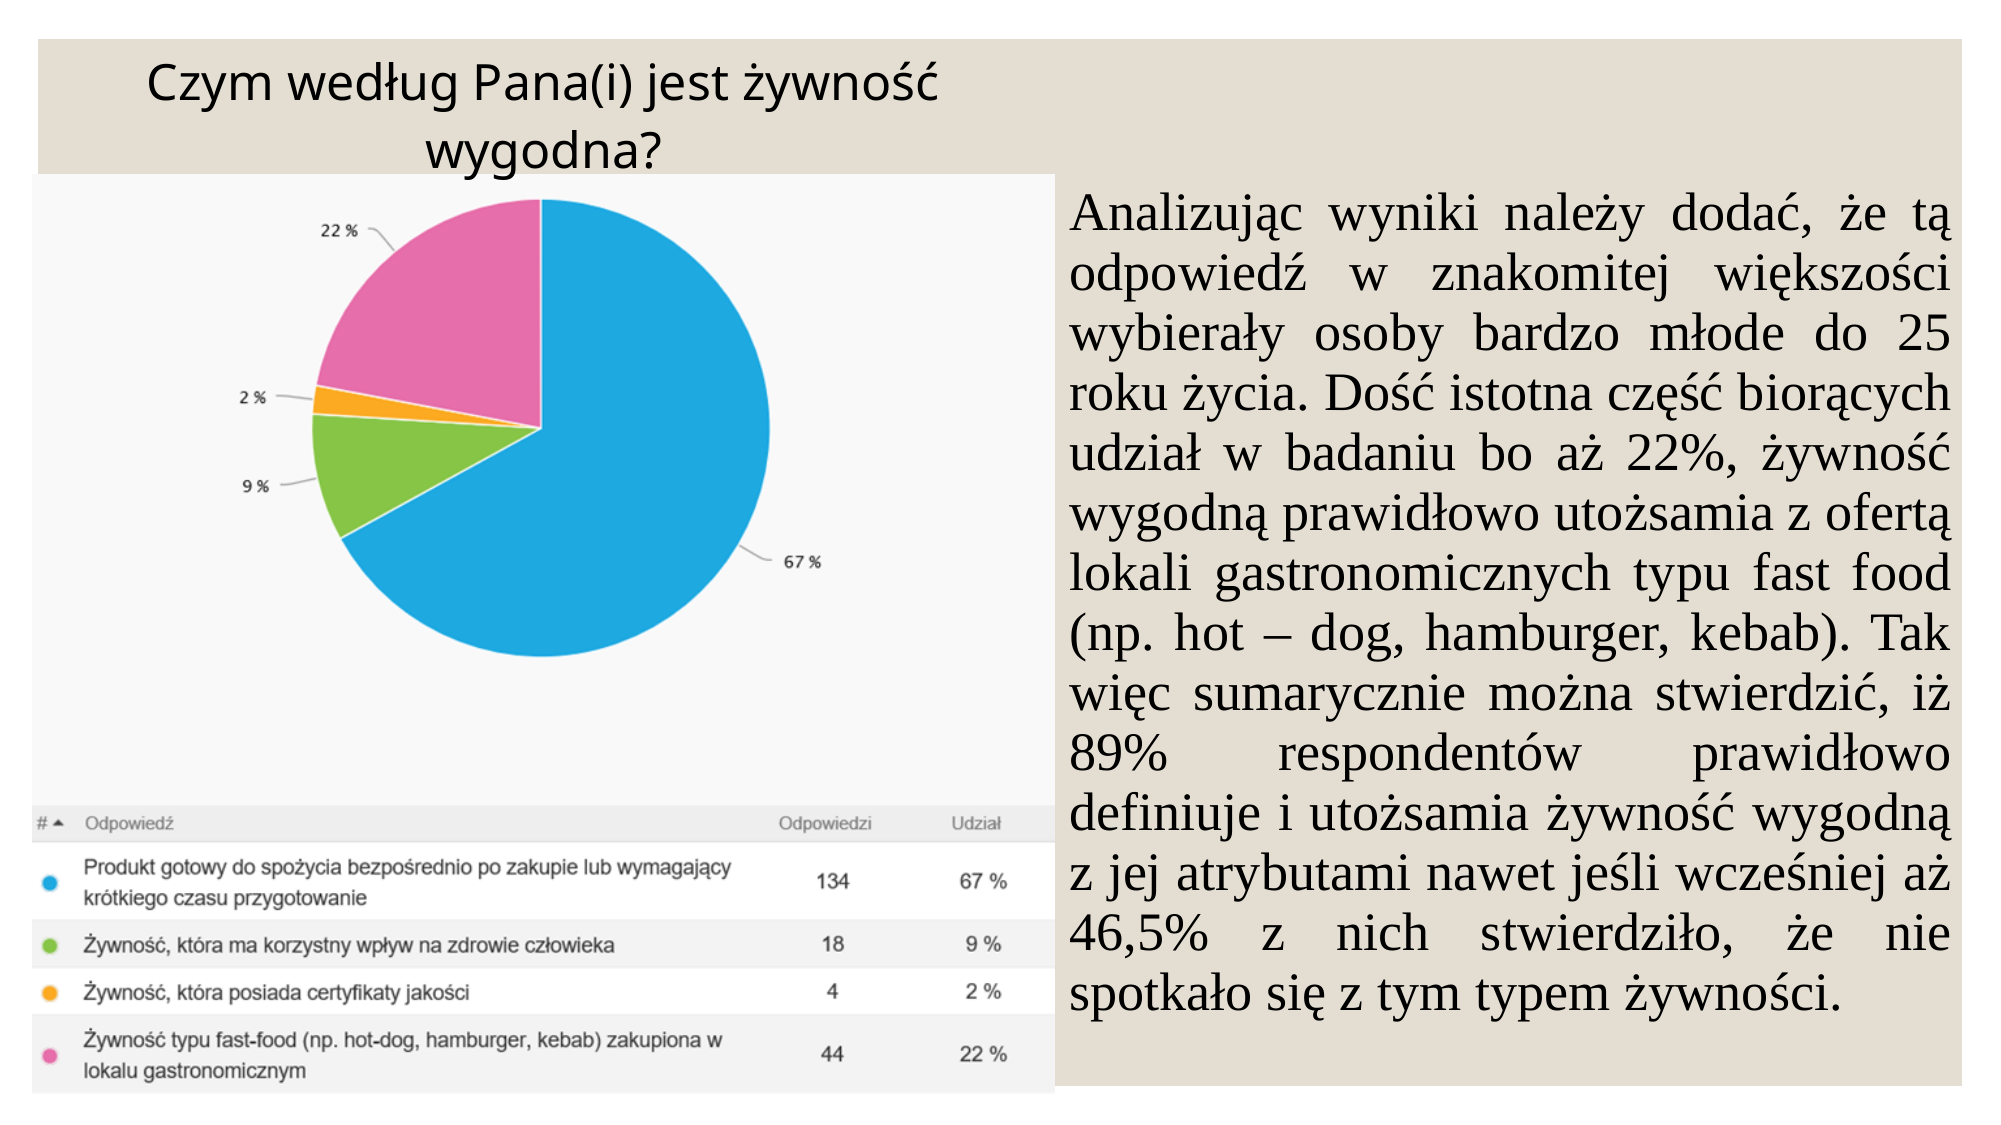

Czym według Pana(i) jest żywność wygodna?
Analizując wyniki należy dodać, że tą odpowiedź w znakomitej większości wybierały osoby bardzo młode do 25 roku życia. Dość istotna część biorących udział w badaniu bo aż 22%, żywność wygodną prawidłowo utożsamia z ofertą lokali gastronomicznych typu fast food (np. hot – dog, hamburger, kebab). Tak więc sumarycznie można stwierdzić, iż 89% respondentów prawidłowo definiuje i utożsamia żywność wygodną z jej atrybutami nawet jeśli wcześniej aż 46,5% z nich stwierdziło, że nie spotkało się z tym typem żywności.